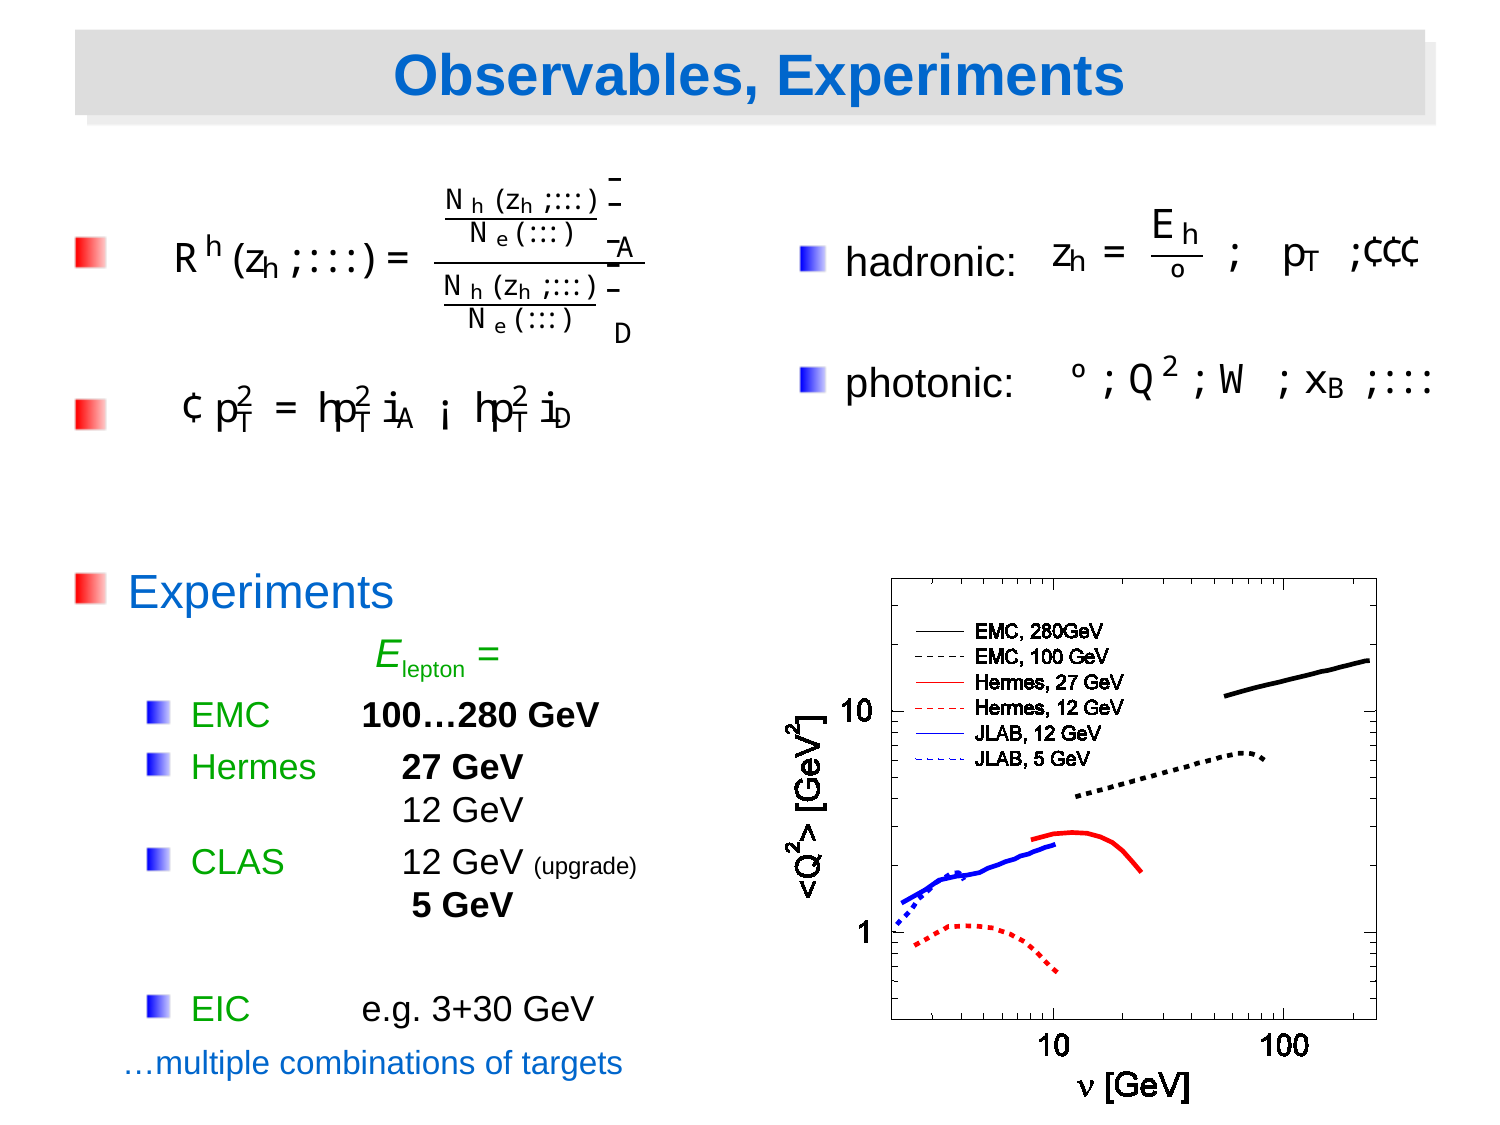

#
Observables, Experiments
Experiments
Elepton =
EMC 	100…280 GeV
Hermes 	 27 GeV
 	 12 GeV
CLAS	 12 GeV (upgrade)
 	 5 GeV
EIC	e.g. 3+30 GeV
hadronic:
photonic:
…multiple combinations of targets